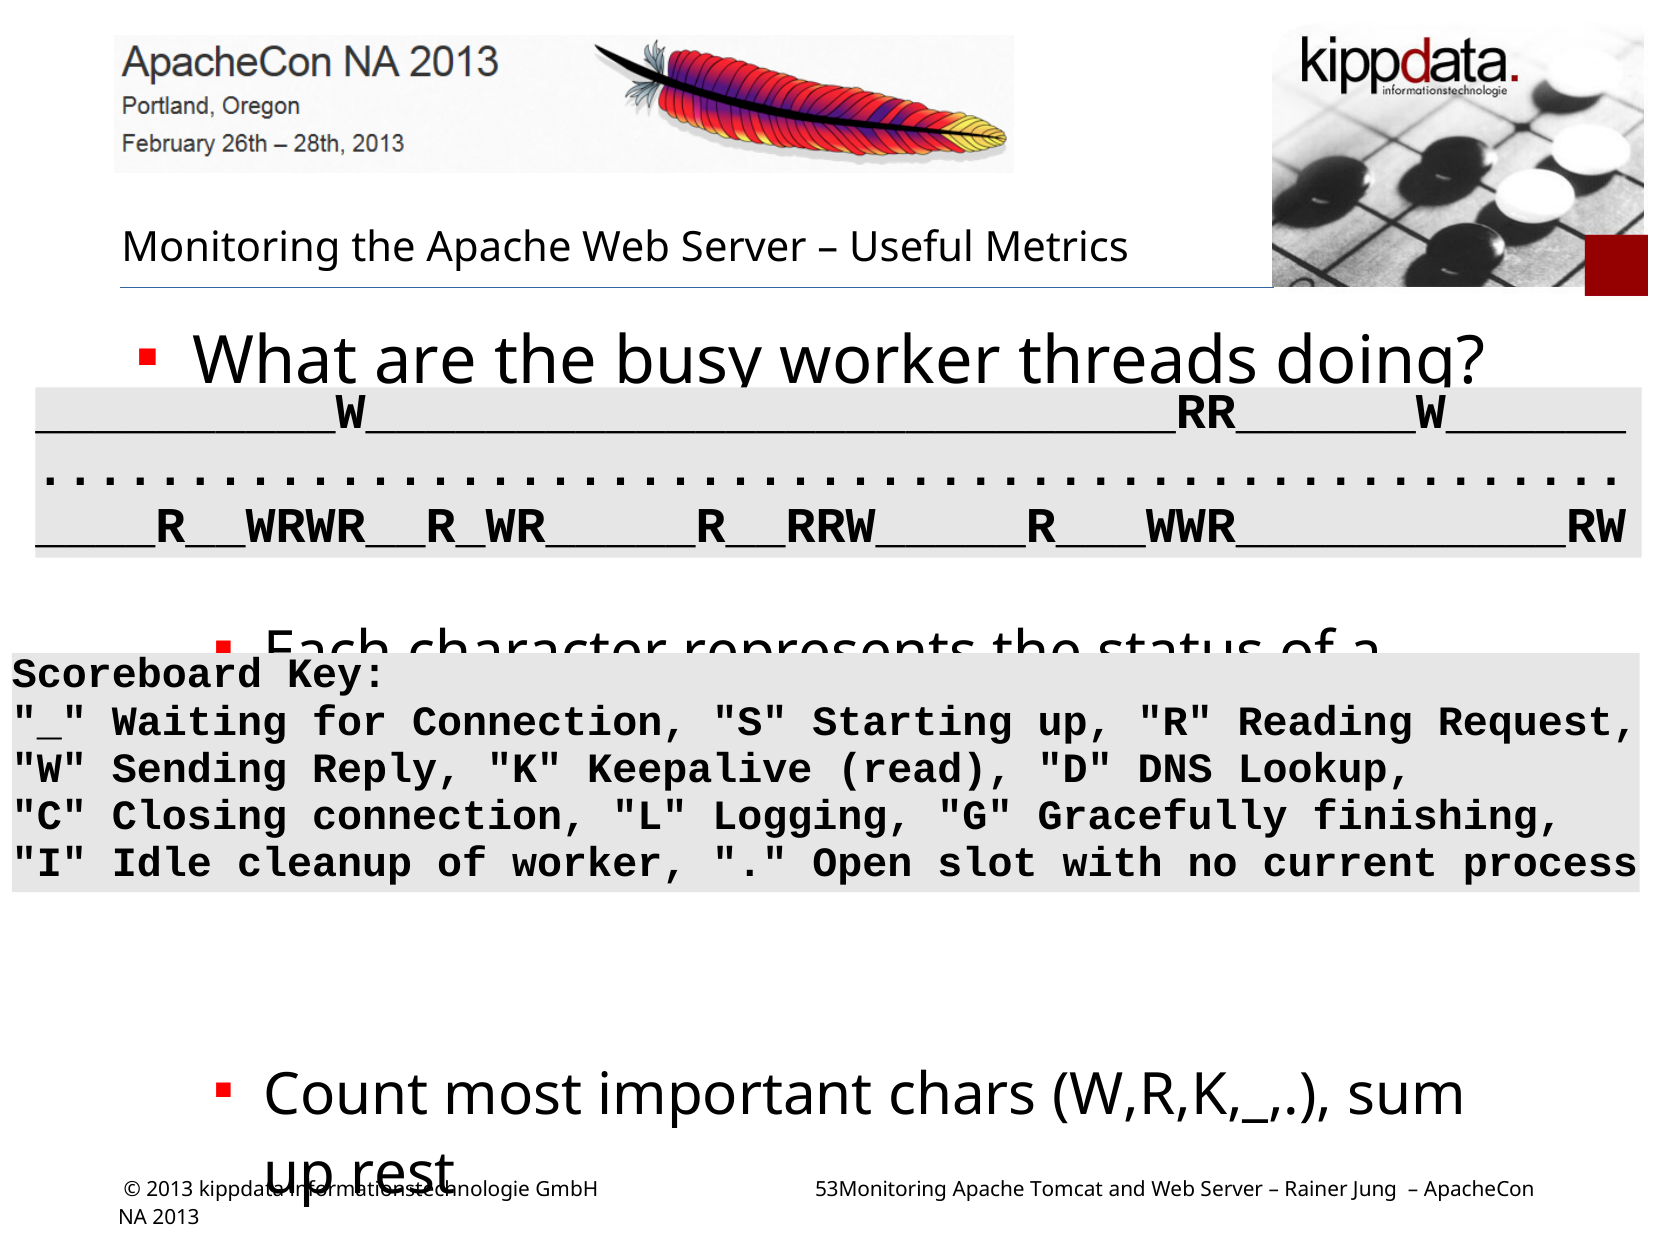

# Monitoring the Apache Web Server – Useful Metrics
What are the busy worker threads doing?
Each character represents the status of a worker thread
Count most important chars (W,R,K,_,.), sum up rest
Using the event MPM most “K” will not be shown, because they no longer block a worker thread, so ...
__________W___________________________RR______W______
.....................................................
____R__WRWR__R_WR_____R__RRW_____R___WWR___________RW
Scoreboard Key:
"_" Waiting for Connection, "S" Starting up, "R" Reading Request,
"W" Sending Reply, "K" Keepalive (read), "D" DNS Lookup,
"C" Closing connection, "L" Logging, "G" Gracefully finishing,
"I" Idle cleanup of worker, "." Open slot with no current process